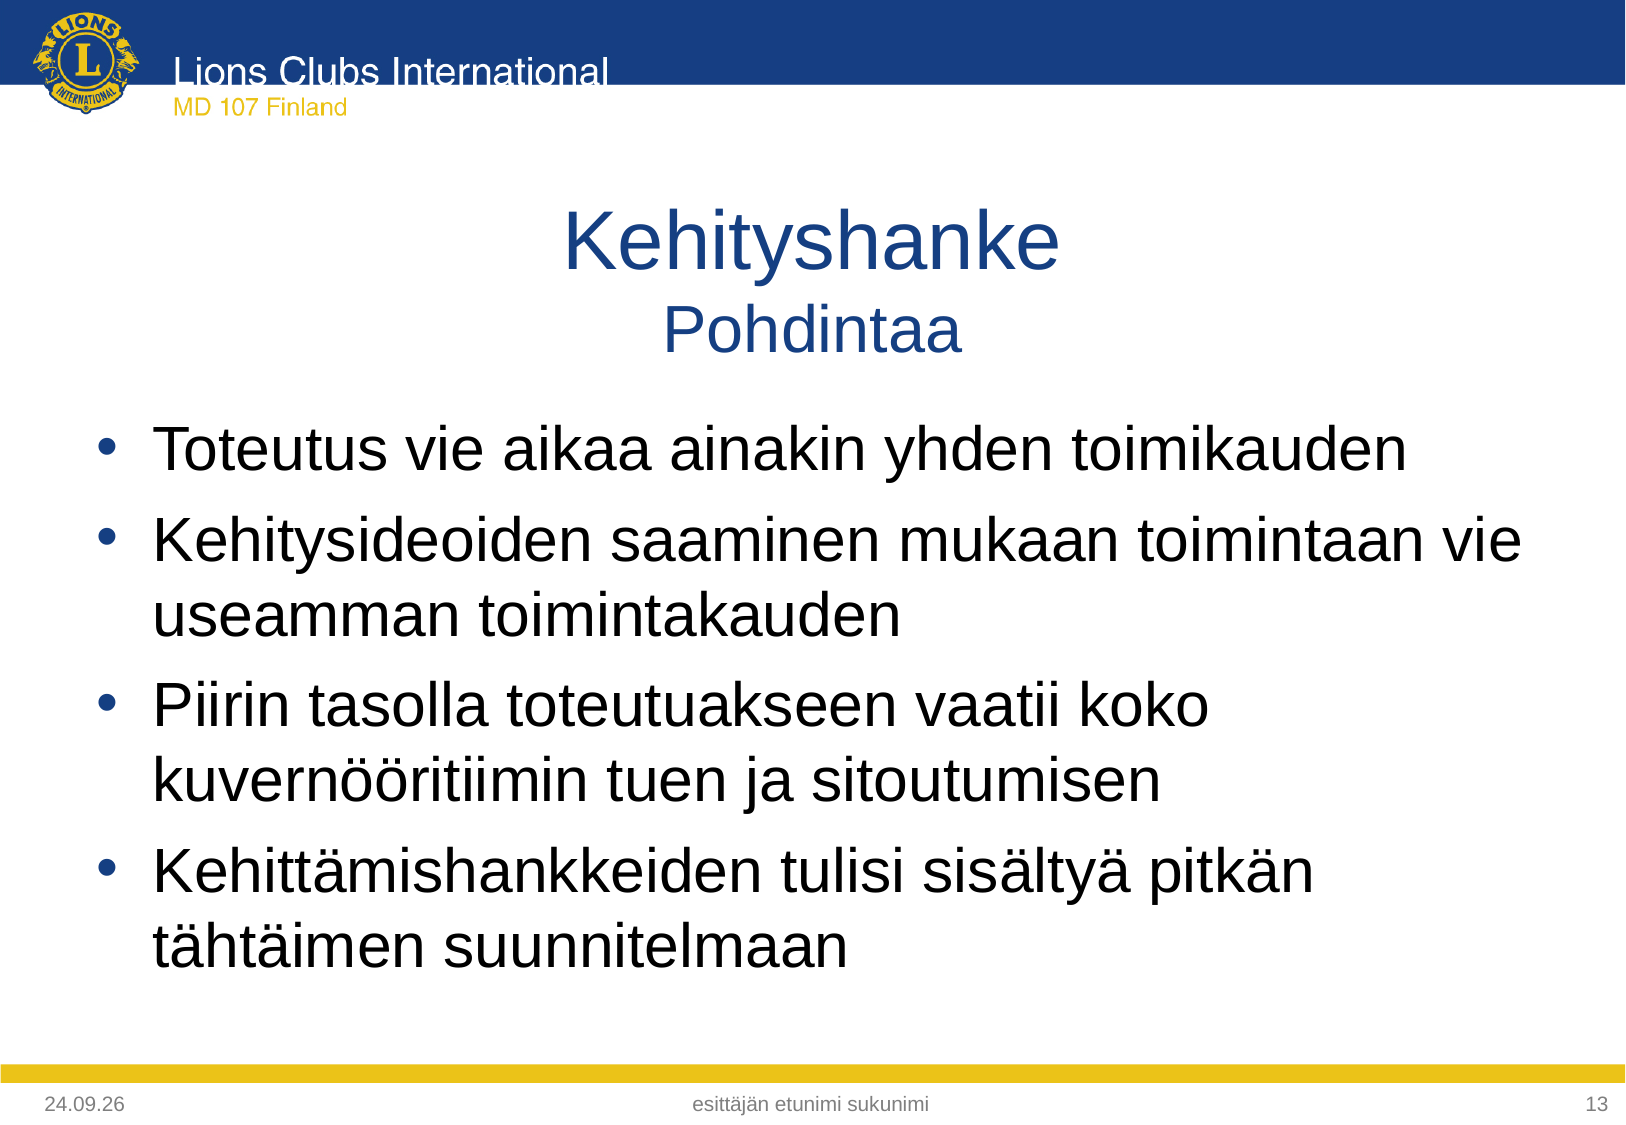

# Kehityshanke Pohdintaa
Toteutus vie aikaa ainakin yhden toimikauden
Kehitysideoiden saaminen mukaan toimintaan vie useamman toimintakauden
Piirin tasolla toteutuakseen vaatii koko kuvernööritiimin tuen ja sitoutumisen
Kehittämishankkeiden tulisi sisältyä pitkän tähtäimen suunnitelmaan
esittäjän etunimi sukunimi